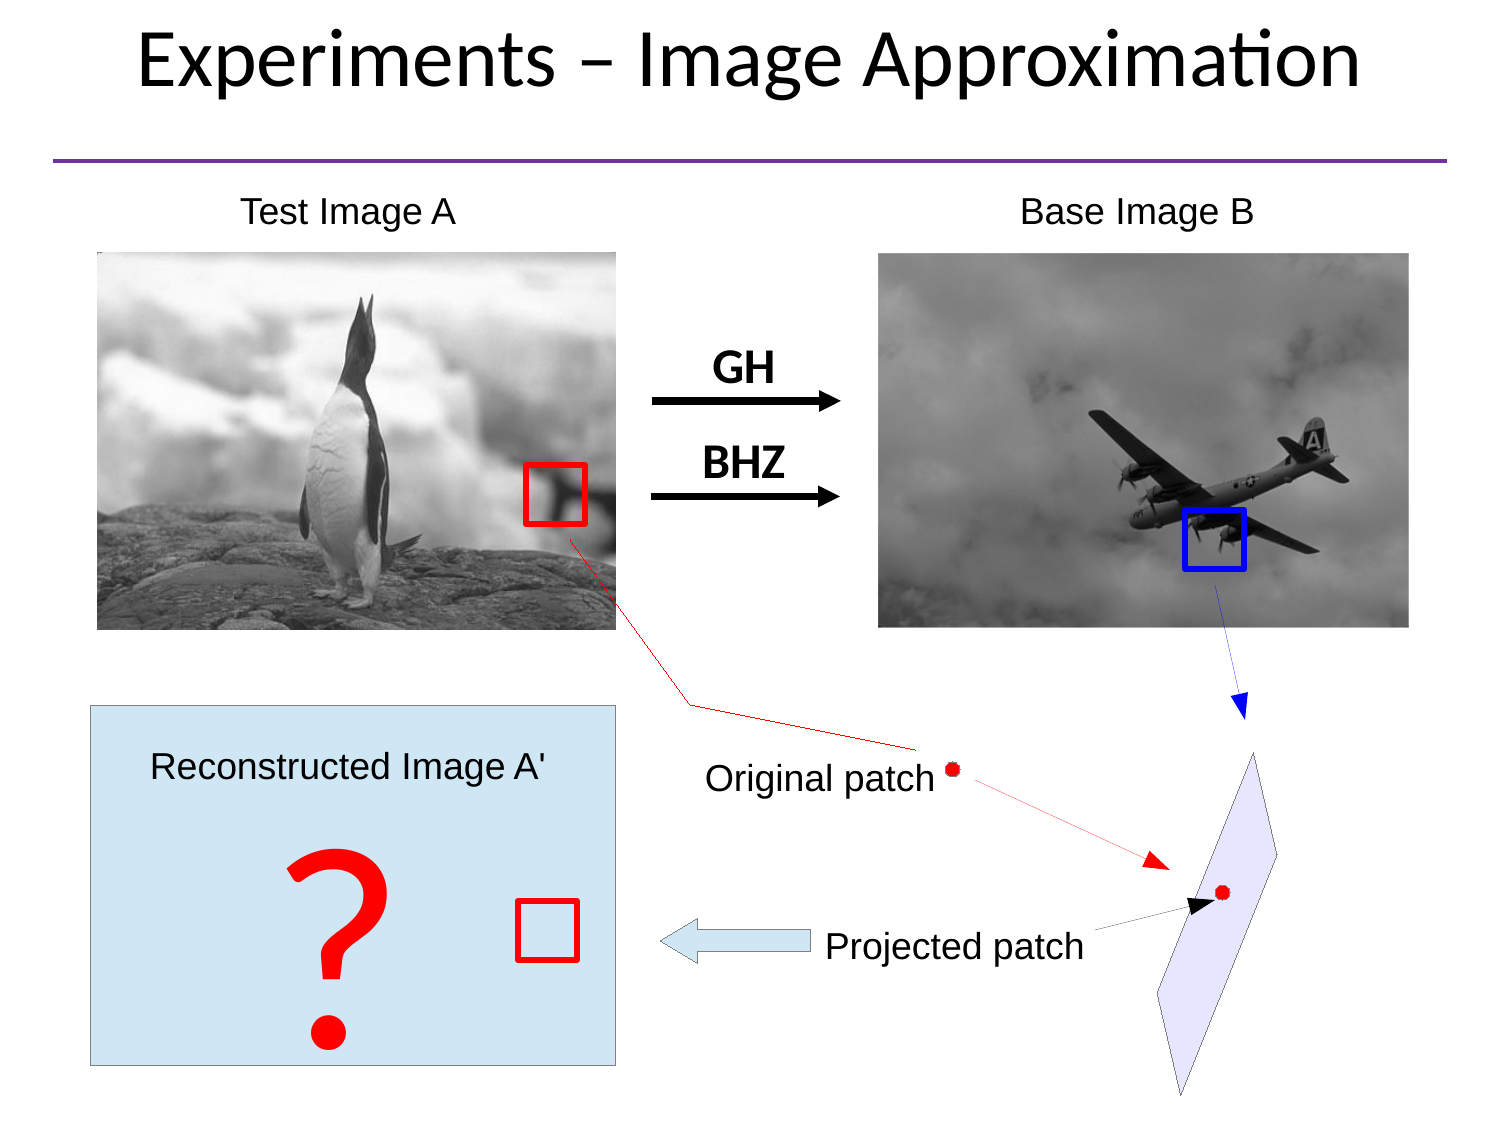

Experiments – Image Approximation
Test Image A
Base Image B
#
GH
BHZ
Reconstructed Image A'
?
Original patch
Projected patch